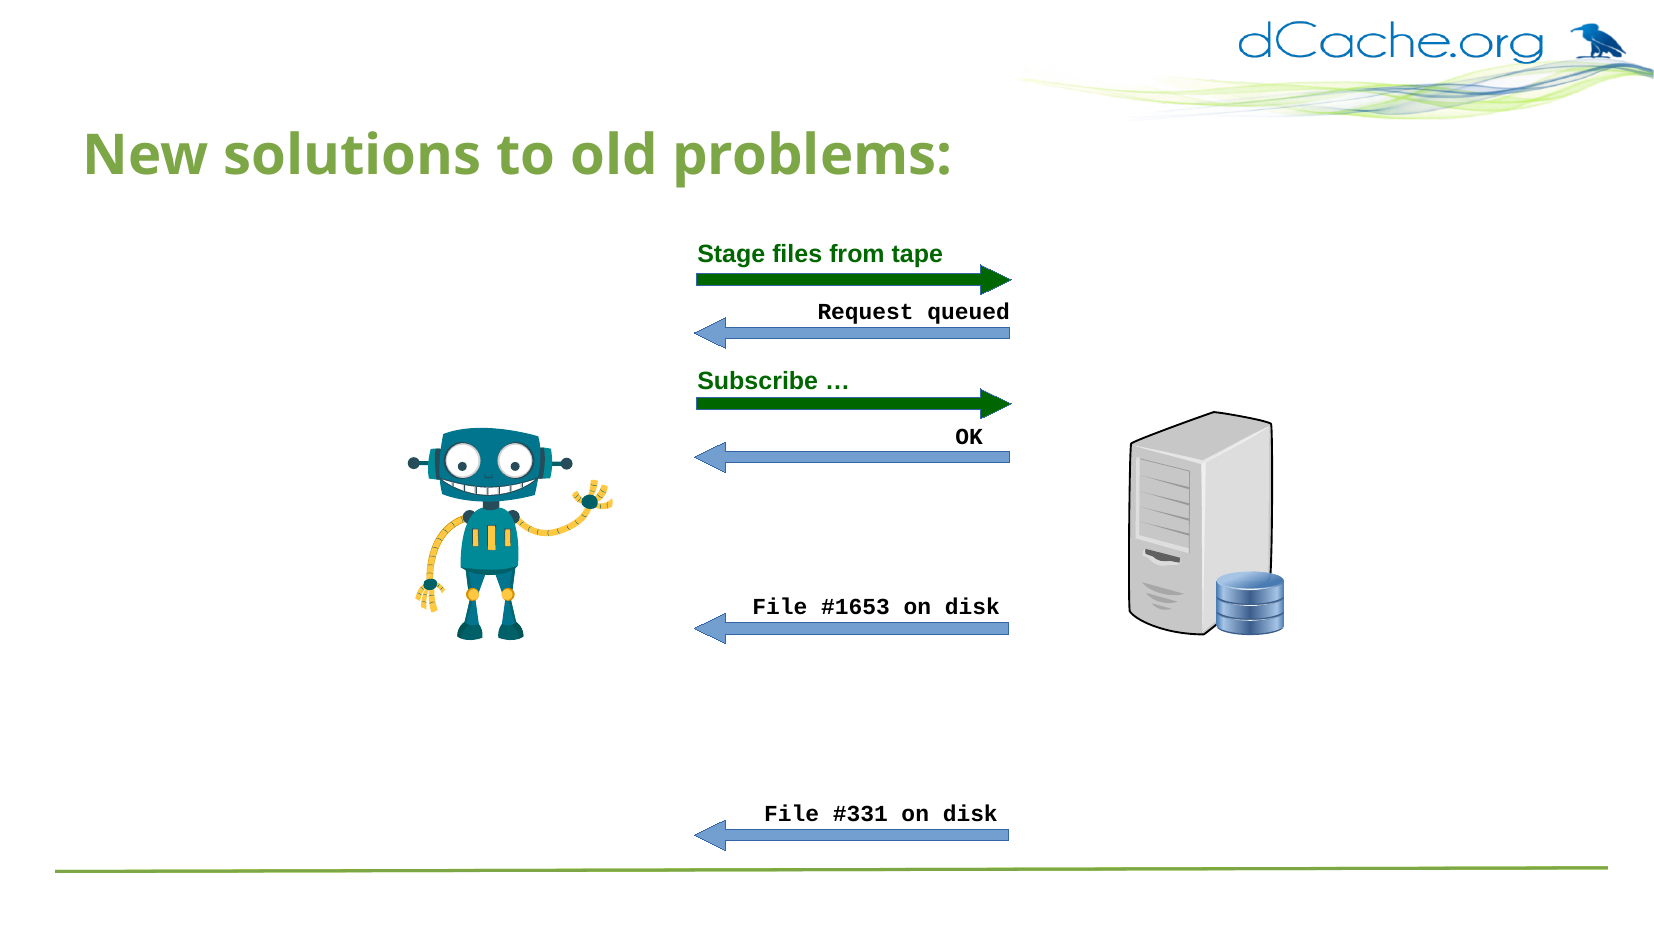

# New solutions to old problems:
Stage files from tape
Request queued
Subscribe …
OK
File #1653 on disk
File #331 on disk